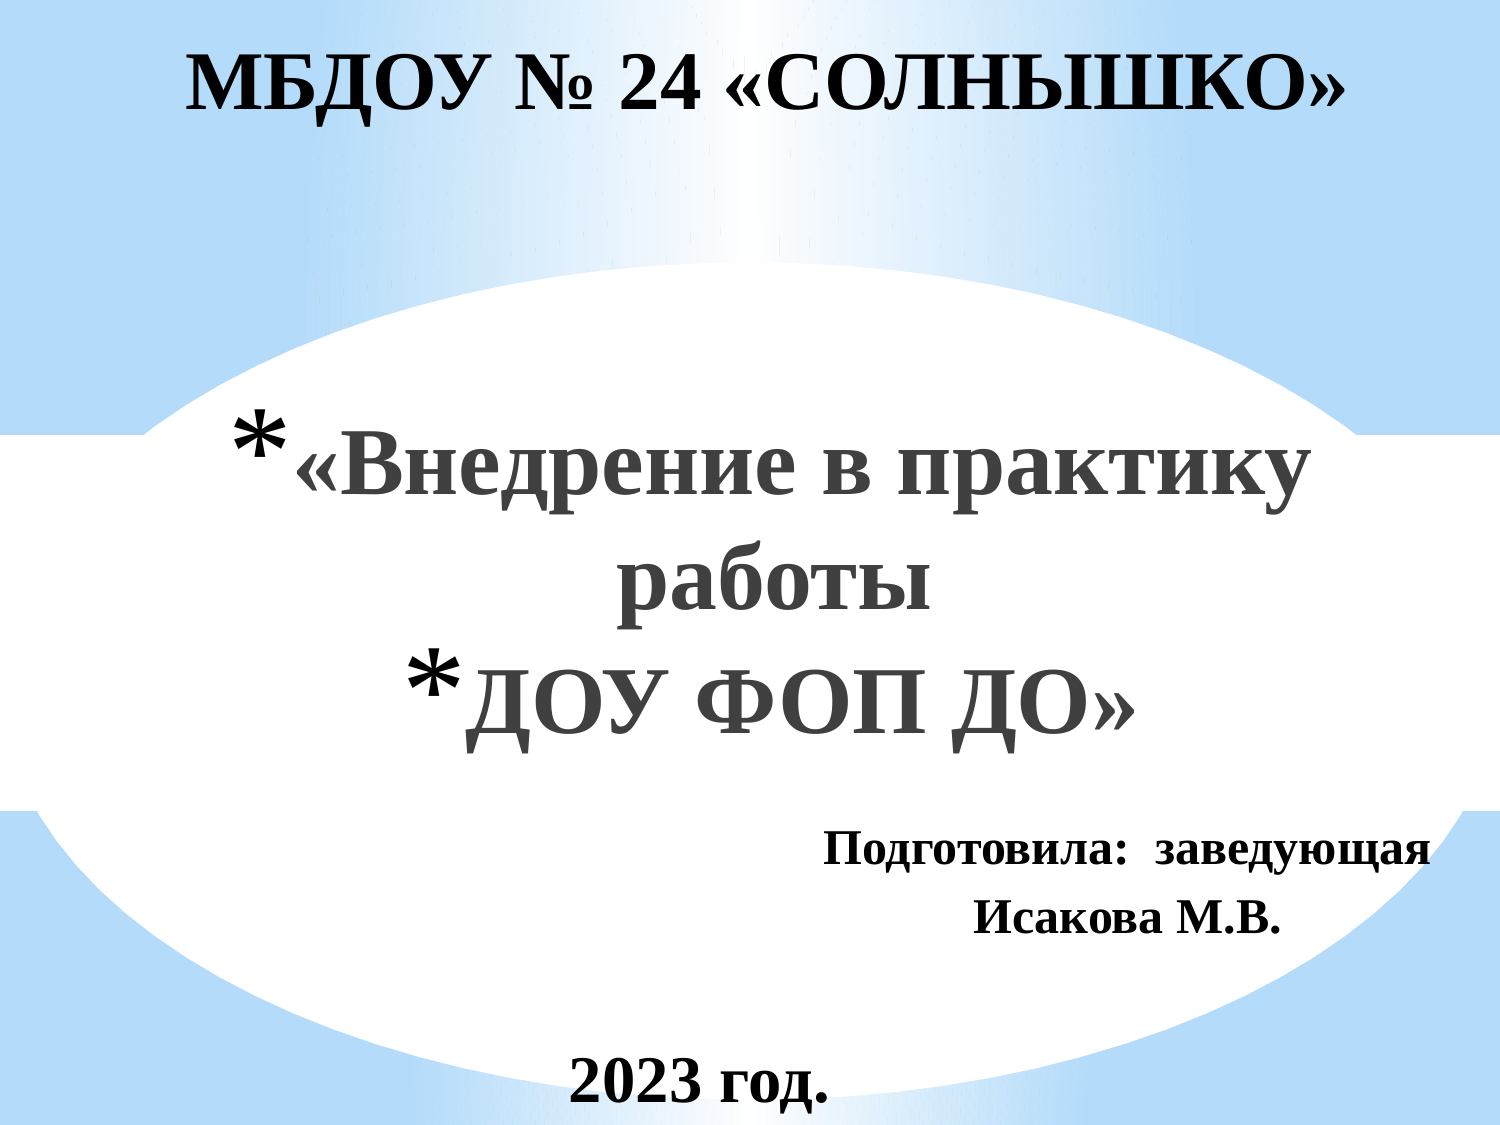

# МБДОУ № 24 «СОЛНЫШКО»
«Внедрение в практику работы
ДОУ ФОП ДО»
Подготовила: заведующая Исакова М.В.
2023 год.